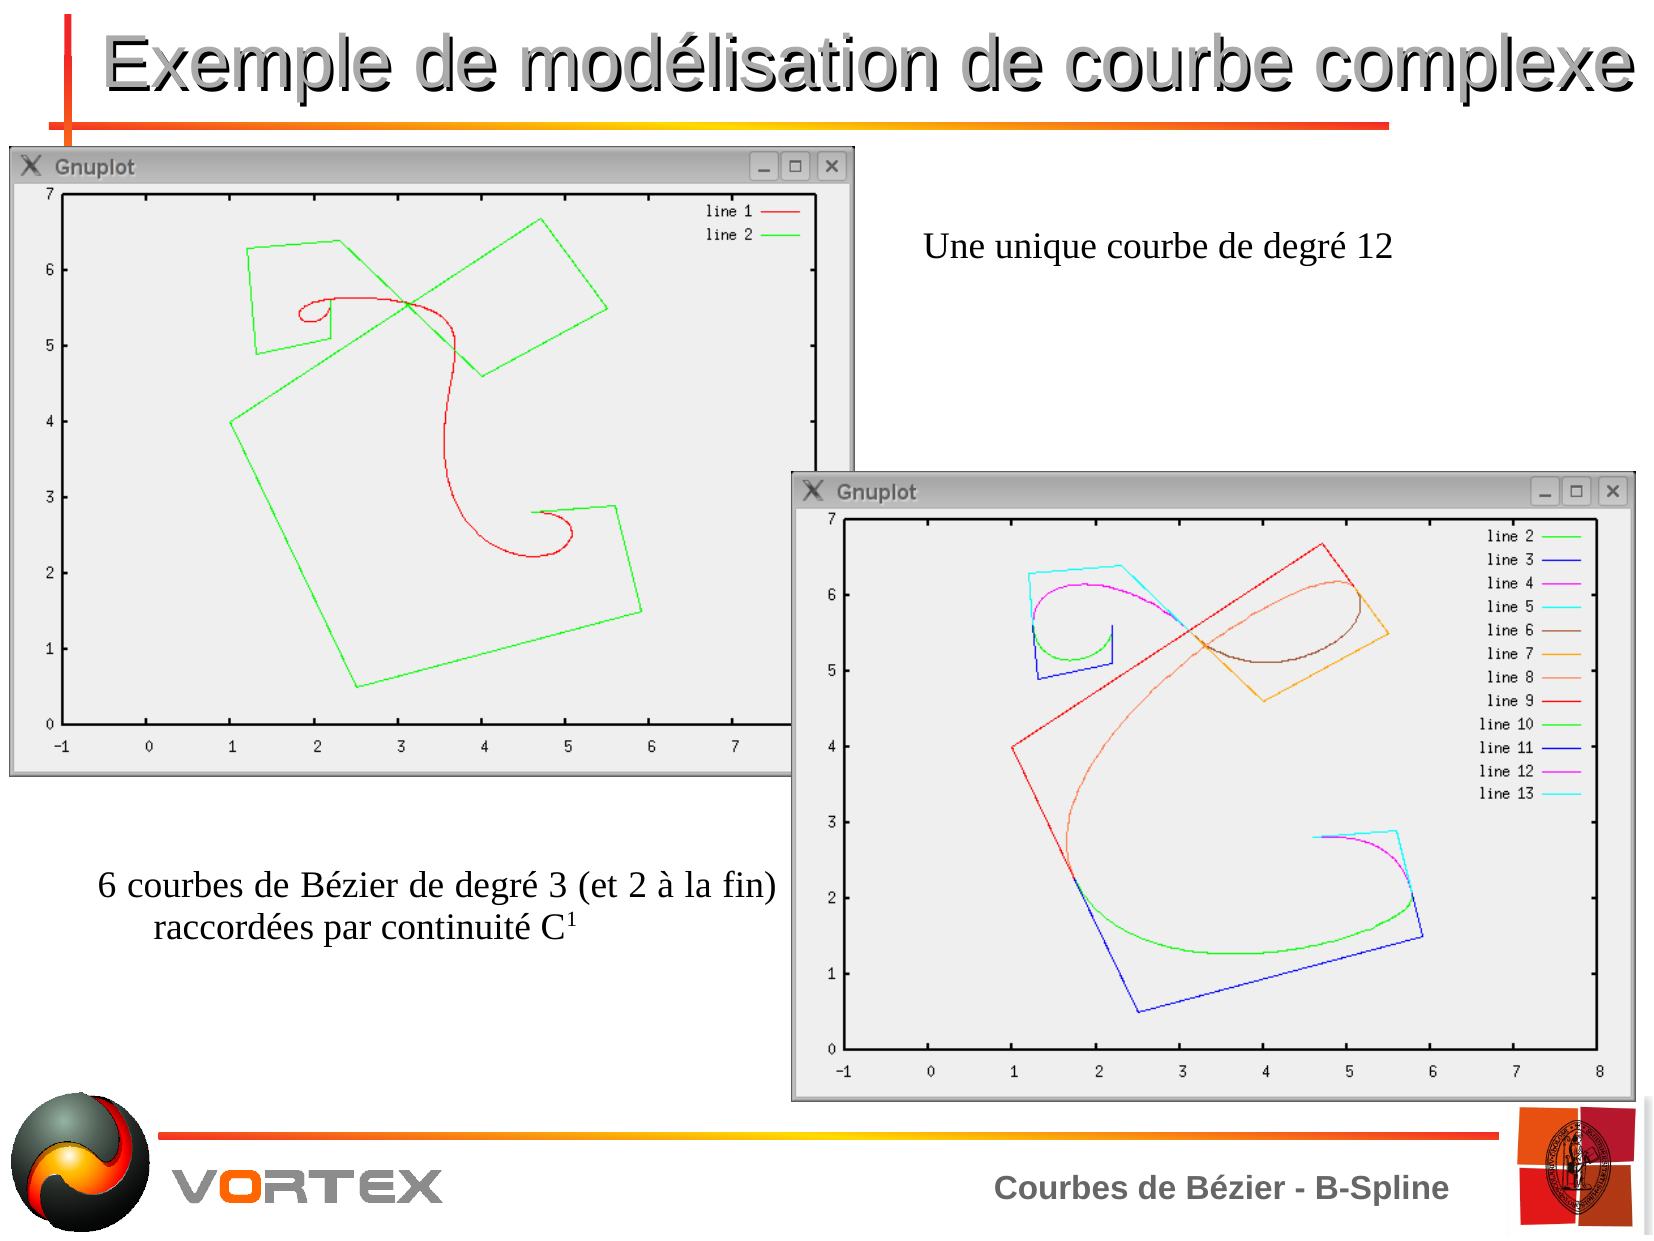

# Exemple de modélisation de courbe complexe
Une unique courbe de degré 12
6 courbes de Bézier de degré 3 (et 2 à la fin) raccordées par continuité C1